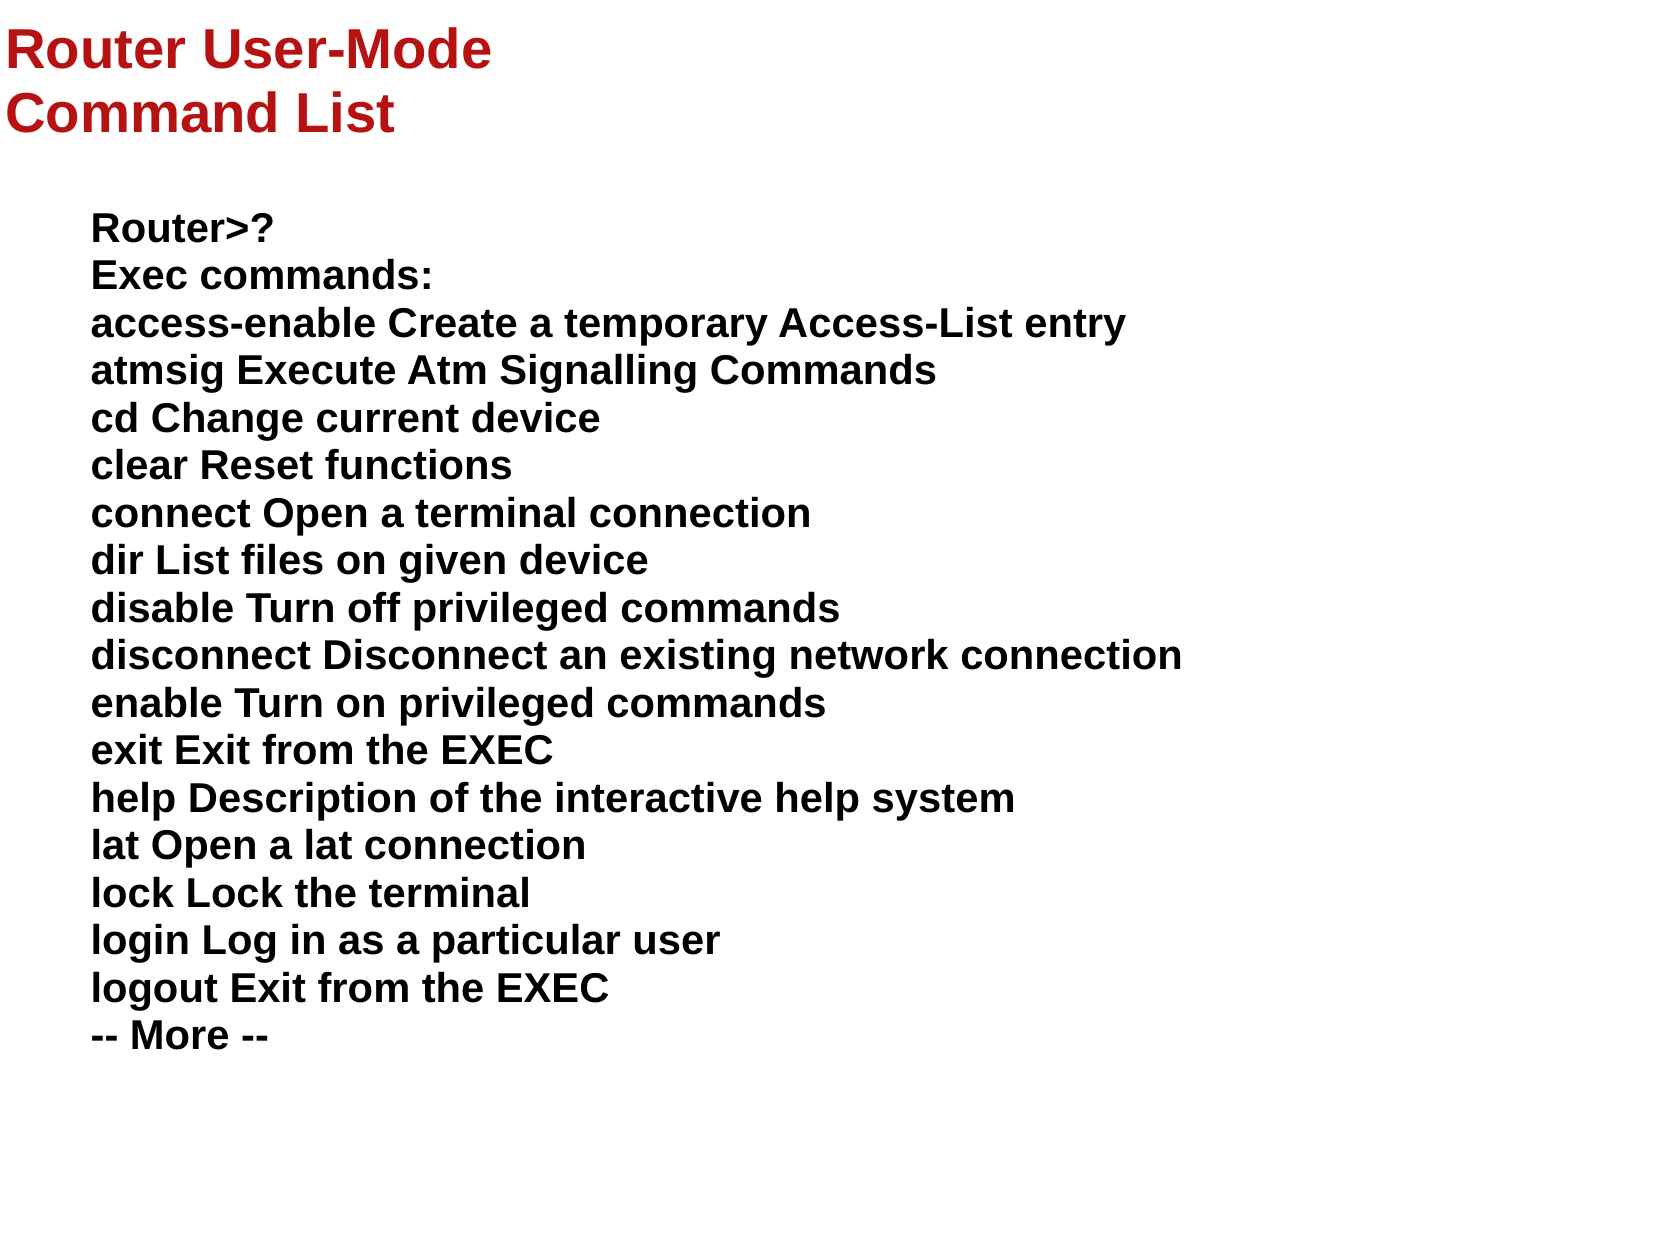

Router User-Mode
Command List
Router>?
Exec commands:
access-enable Create a temporary Access-List entry
atmsig Execute Atm Signalling Commands
cd Change current device
clear Reset functions
connect Open a terminal connection
dir List files on given device
disable Turn off privileged commands
disconnect Disconnect an existing network connection
enable Turn on privileged commands
exit Exit from the EXEC
help Description of the interactive help system
lat Open a lat connection
lock Lock the terminal
login Log in as a particular user
logout Exit from the EXEC
-- More --